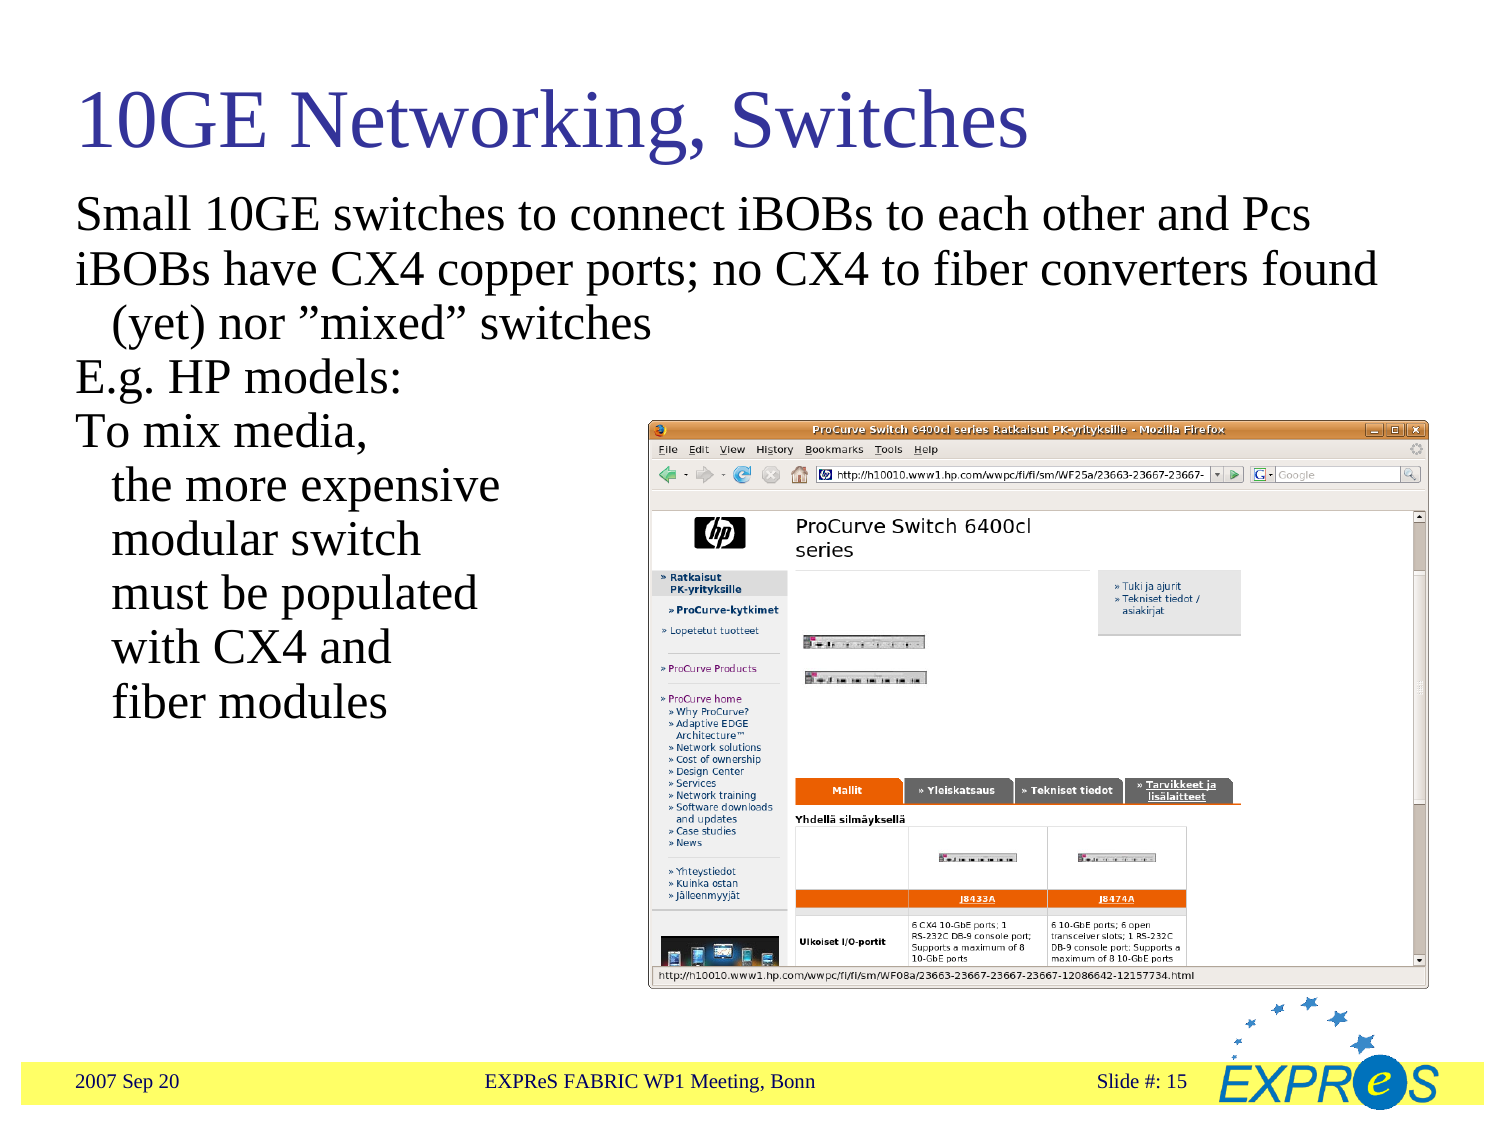

# 10GE Networking, Switches
Small 10GE switches to connect iBOBs to each other and Pcs
iBOBs have CX4 copper ports; no CX4 to fiber converters found (yet) nor ”mixed” switches
E.g. HP models:
To mix media,
the more expensive
modular switch
must be populated
with CX4 and
fiber modules